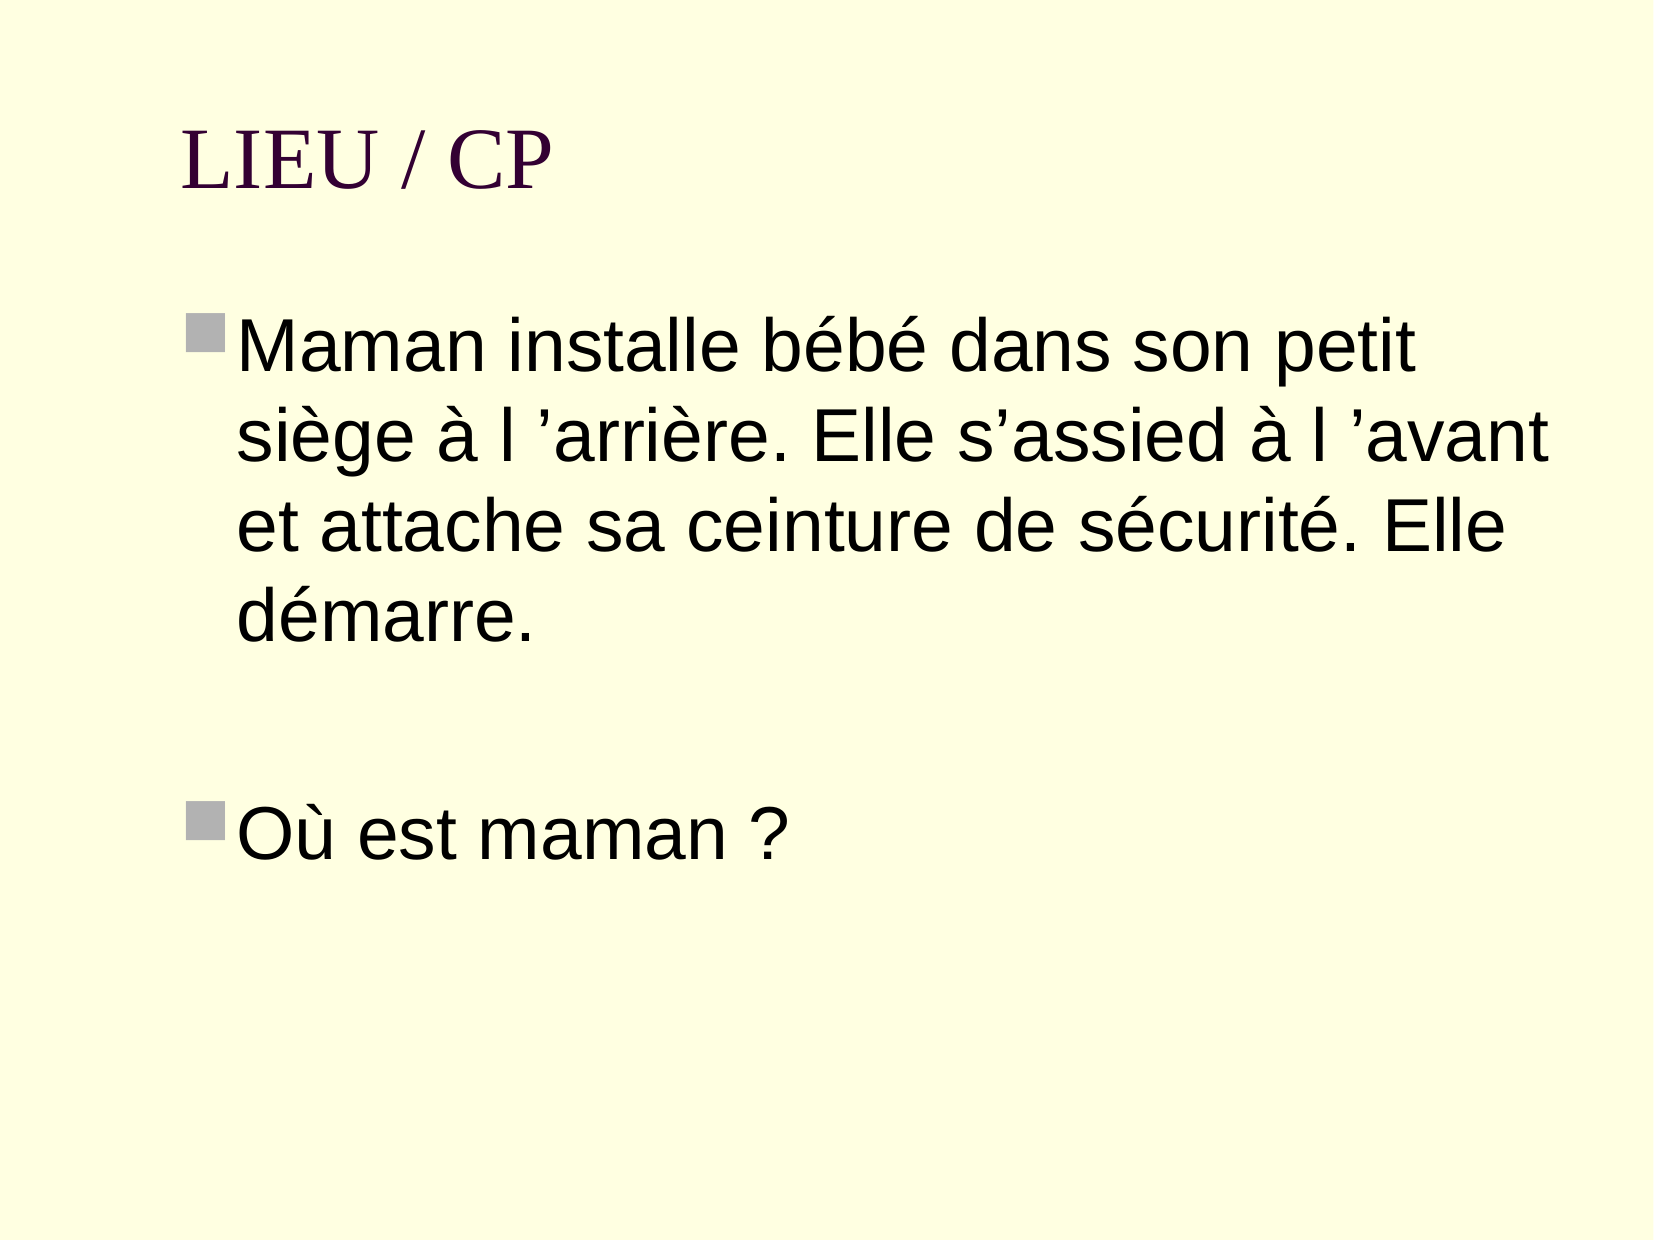

# LIEU / CP
Maman installe bébé dans son petit siège à l ’arrière. Elle s’assied à l ’avant et attache sa ceinture de sécurité. Elle démarre.
Où est maman ?